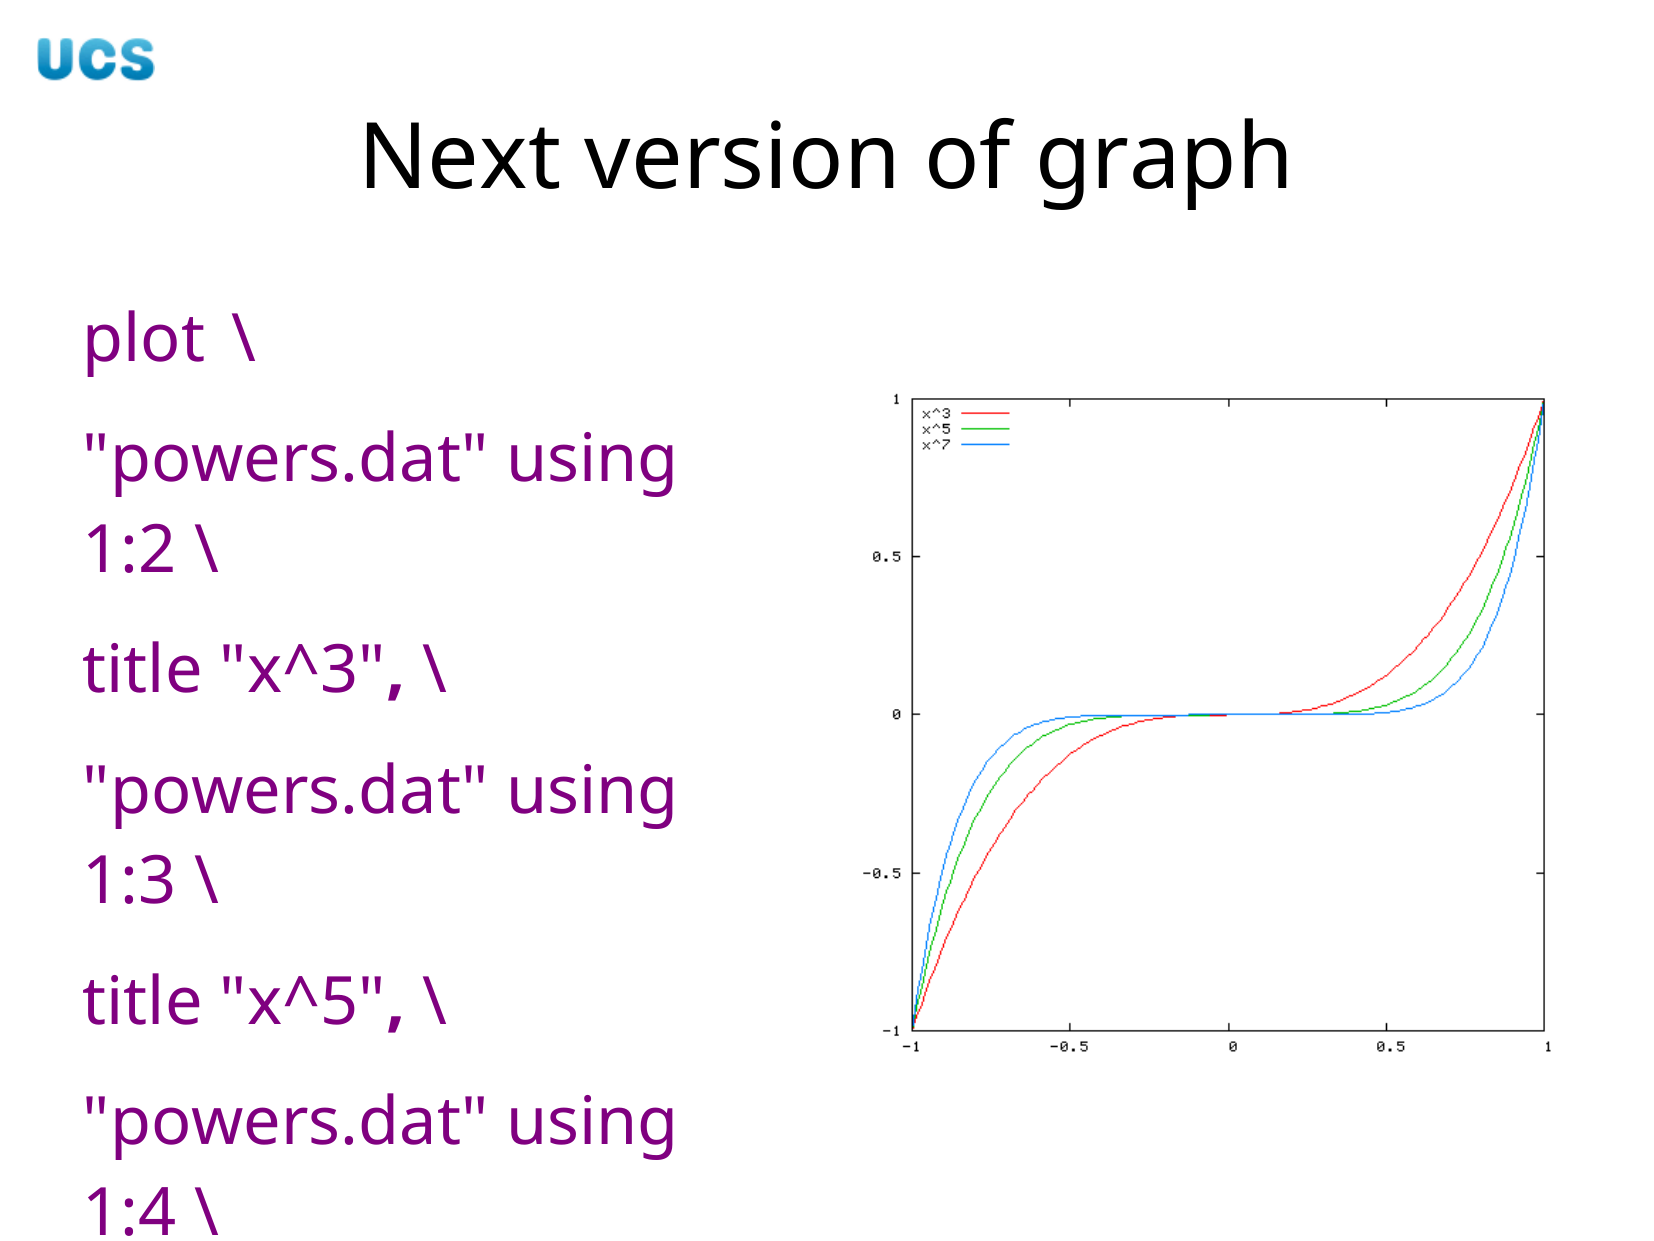

# Next version of graph
plot	\
"powers.dat" using 1:2 \
title "x^3", \
"powers.dat" using 1:3 \
title "x^5", \
"powers.dat" using 1:4 \
title "x^7"